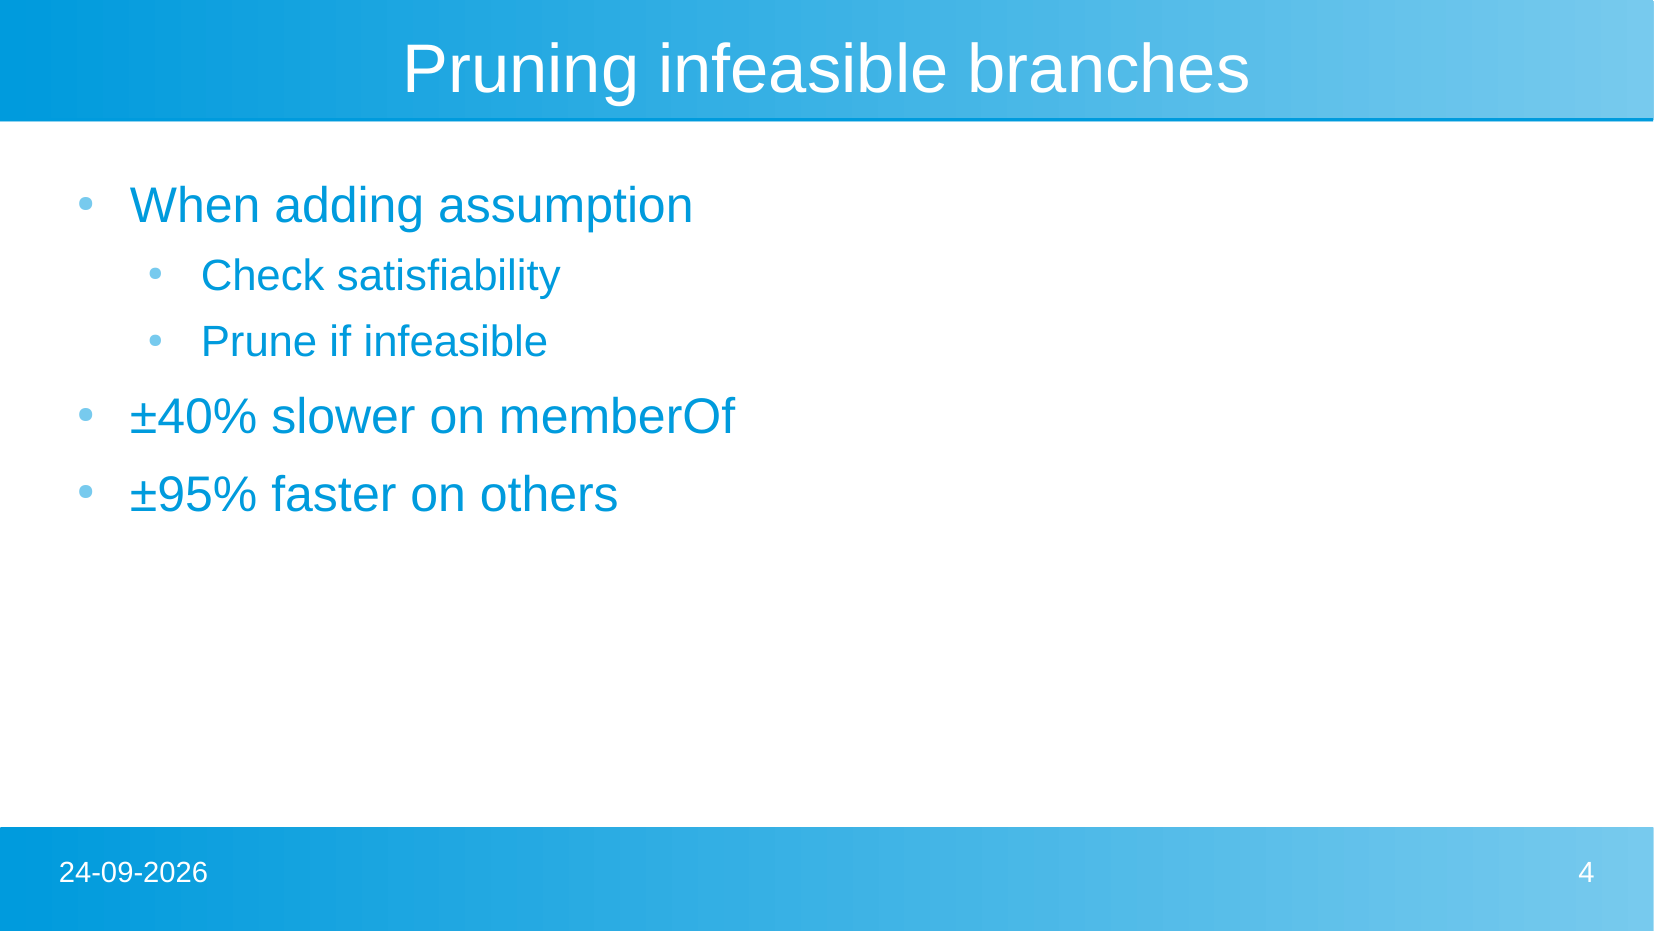

# Pruning infeasible branches
When adding assumption
Check satisfiability
Prune if infeasible
±40% slower on memberOf
±95% faster on others
4